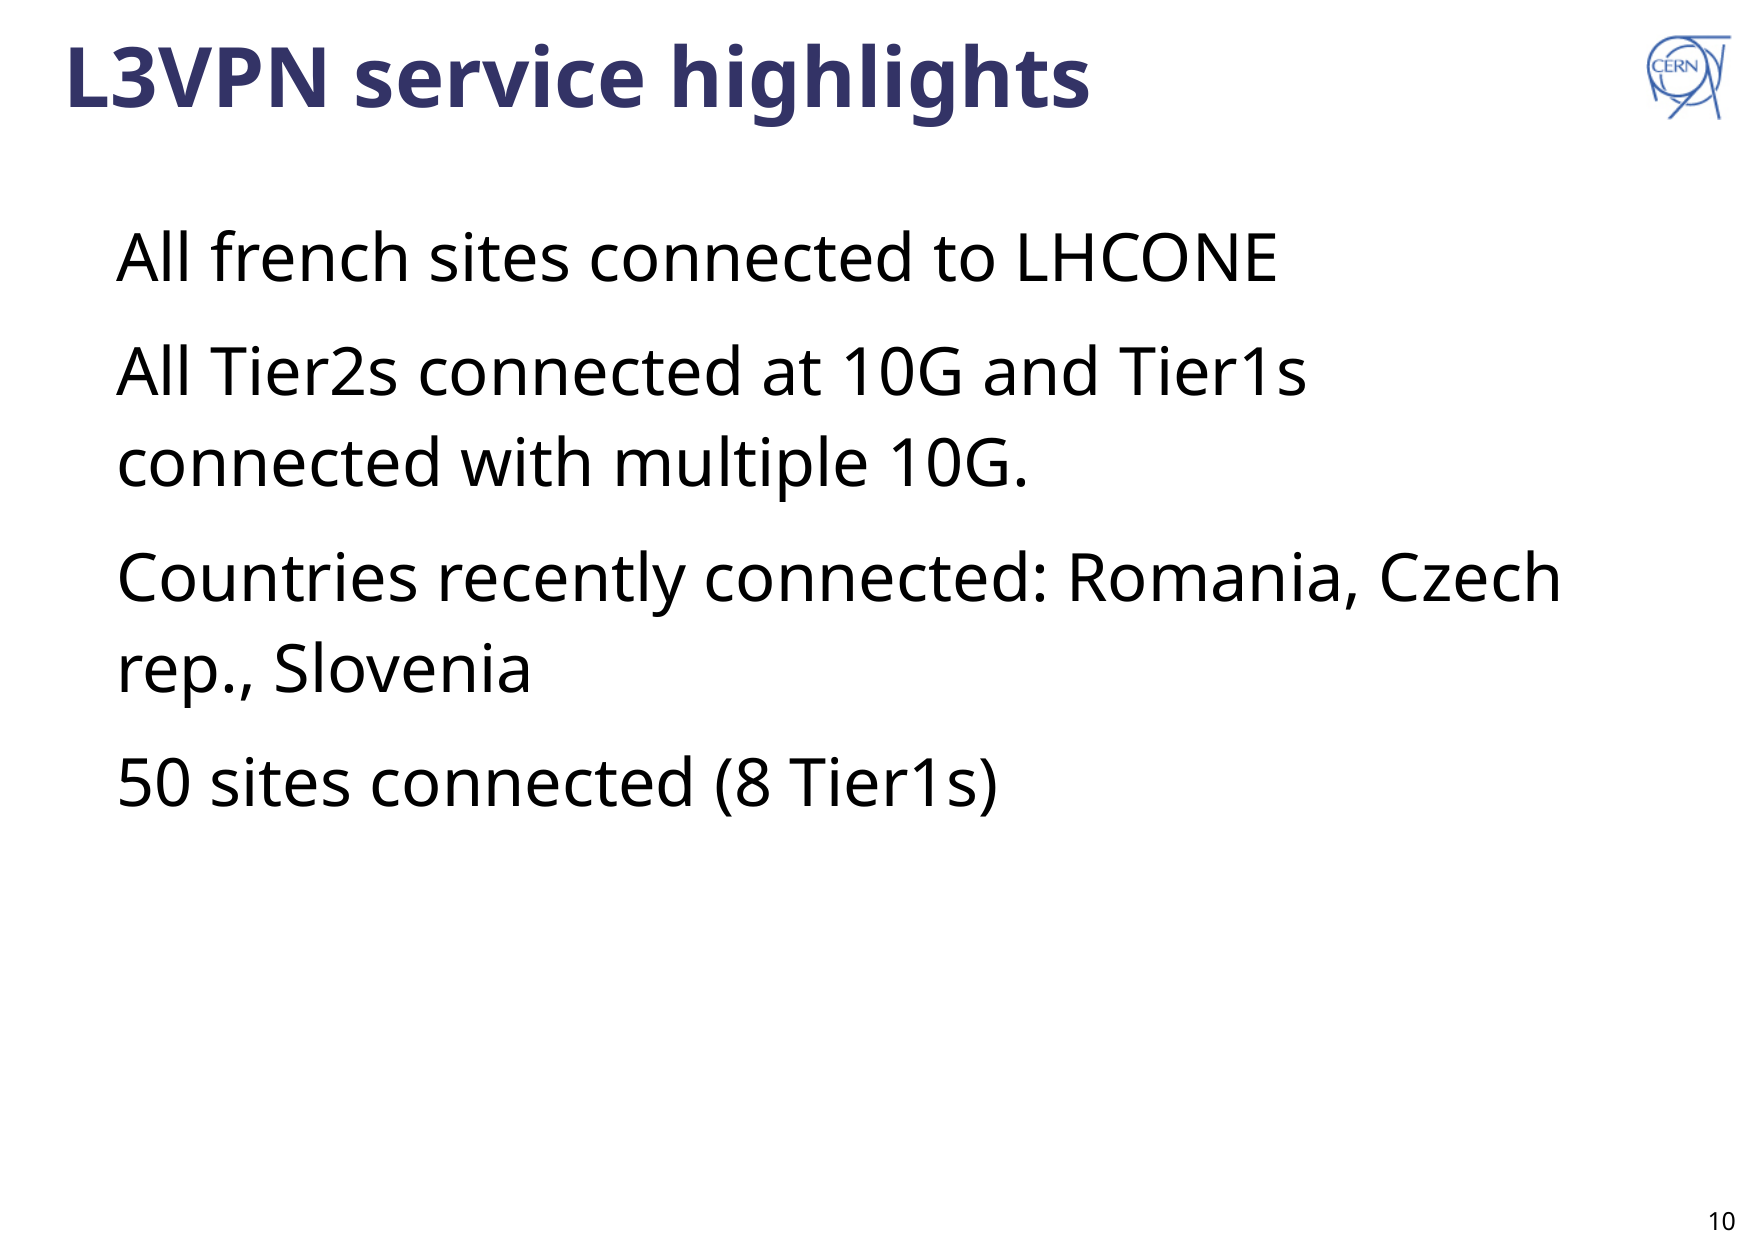

# L3VPN service highlights
All french sites connected to LHCONE
All Tier2s connected at 10G and Tier1s connected with multiple 10G.
Countries recently connected: Romania, Czech rep., Slovenia
50 sites connected (8 Tier1s)
10